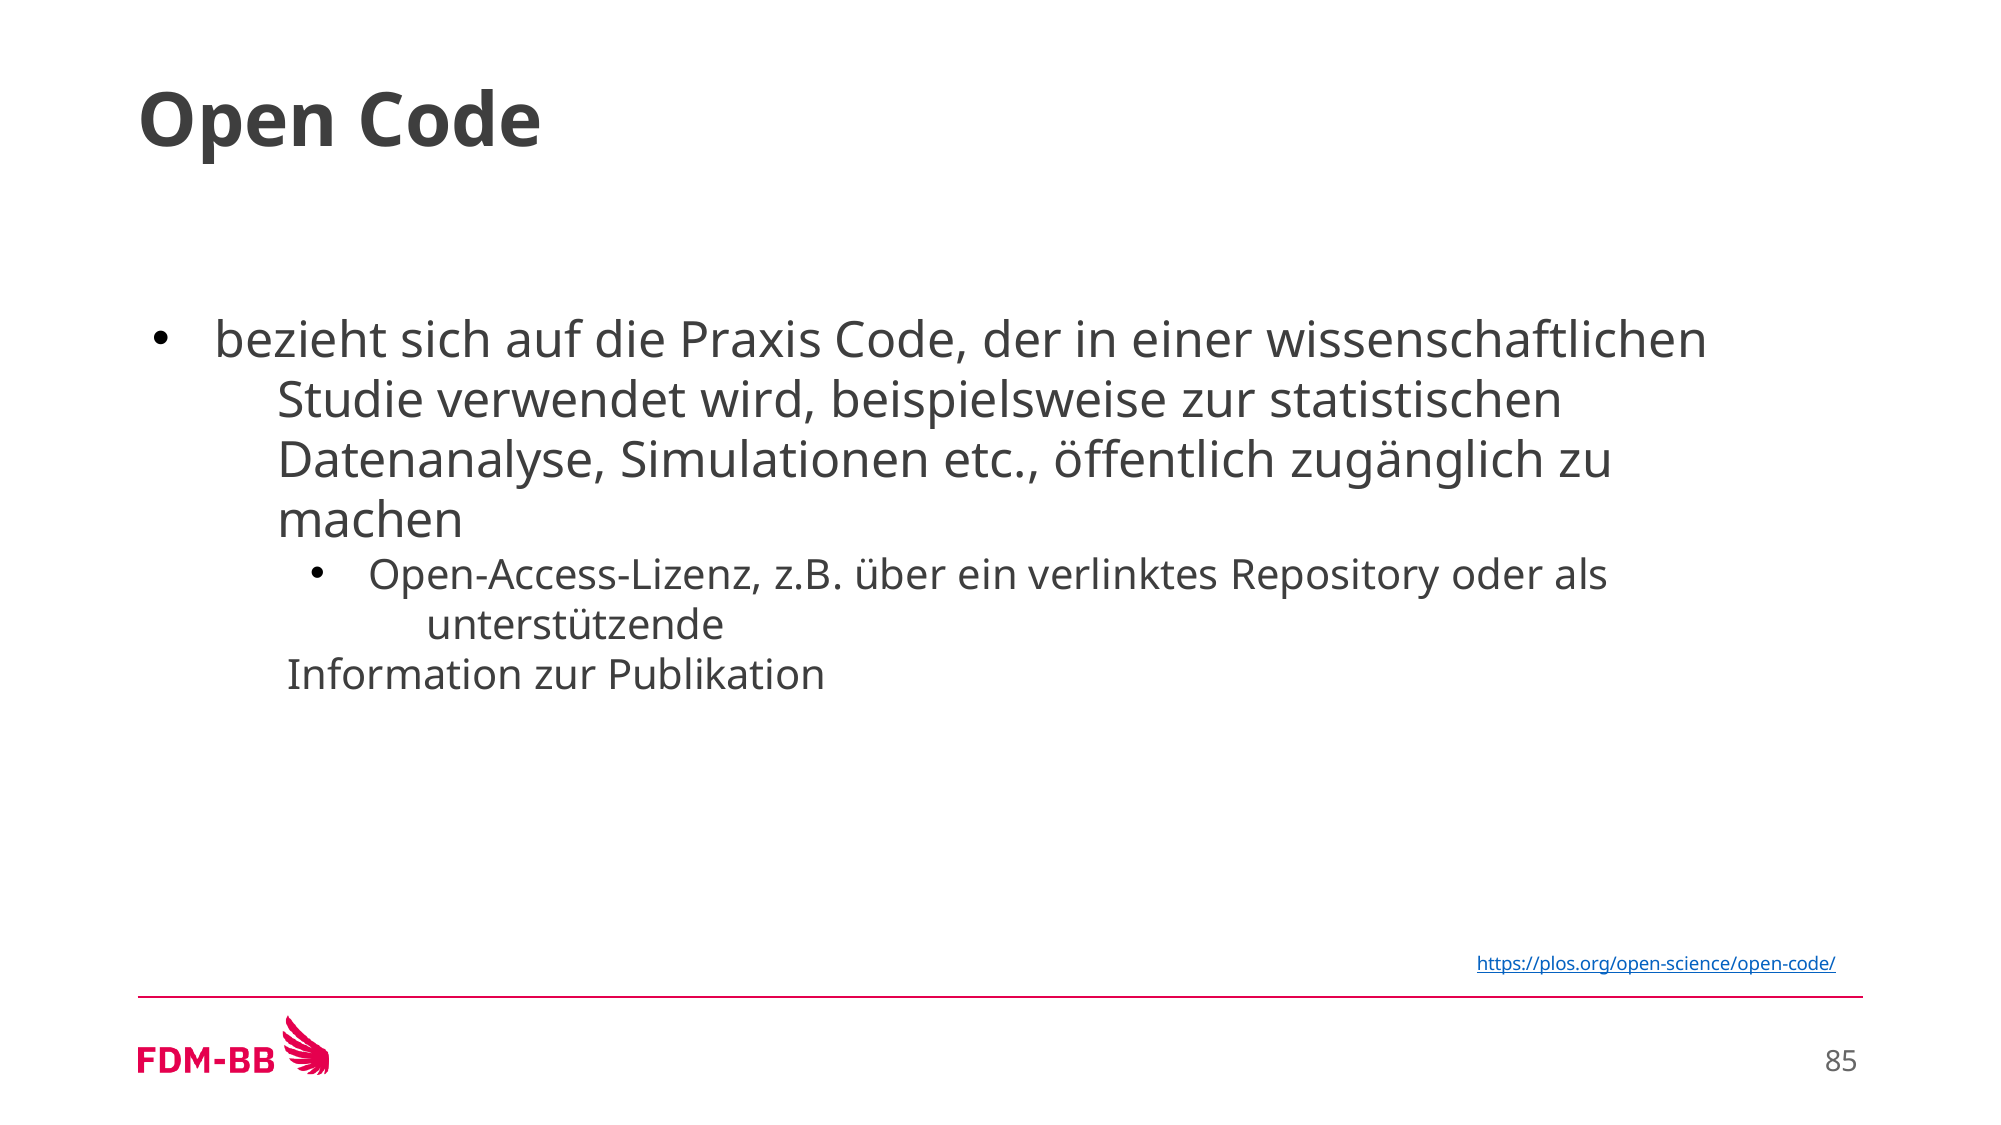

# Open Code
bezieht sich auf die Praxis Code, der in einer wissenschaftlichen Studie verwendet wird, beispielsweise zur statistischen Datenanalyse, Simulationen etc., öffentlich zugänglich zu machen
Open-Access-Lizenz, z.B. über ein verlinktes Repository oder als unterstützende
Information zur Publikation
https://plos.org/open-science/open-code/
52